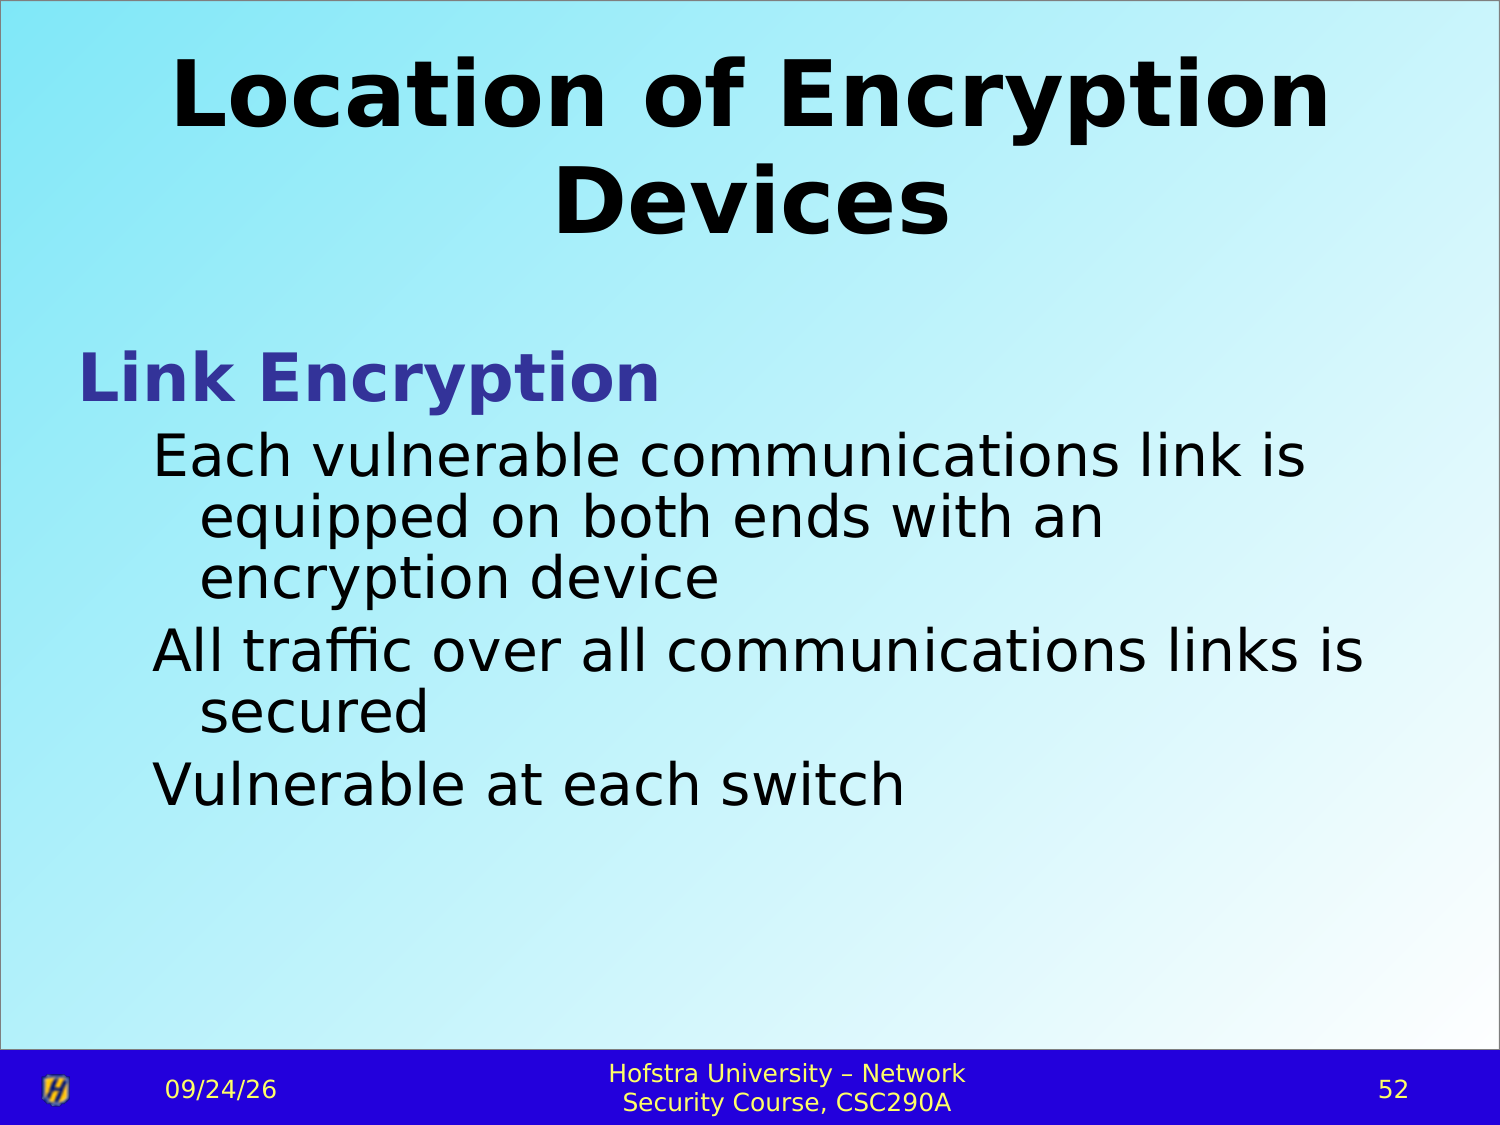

# Location of Encryption Devices
Link Encryption
Each vulnerable communications link is equipped on both ends with an encryption device
All traffic over all communications links is secured
Vulnerable at each switch
52